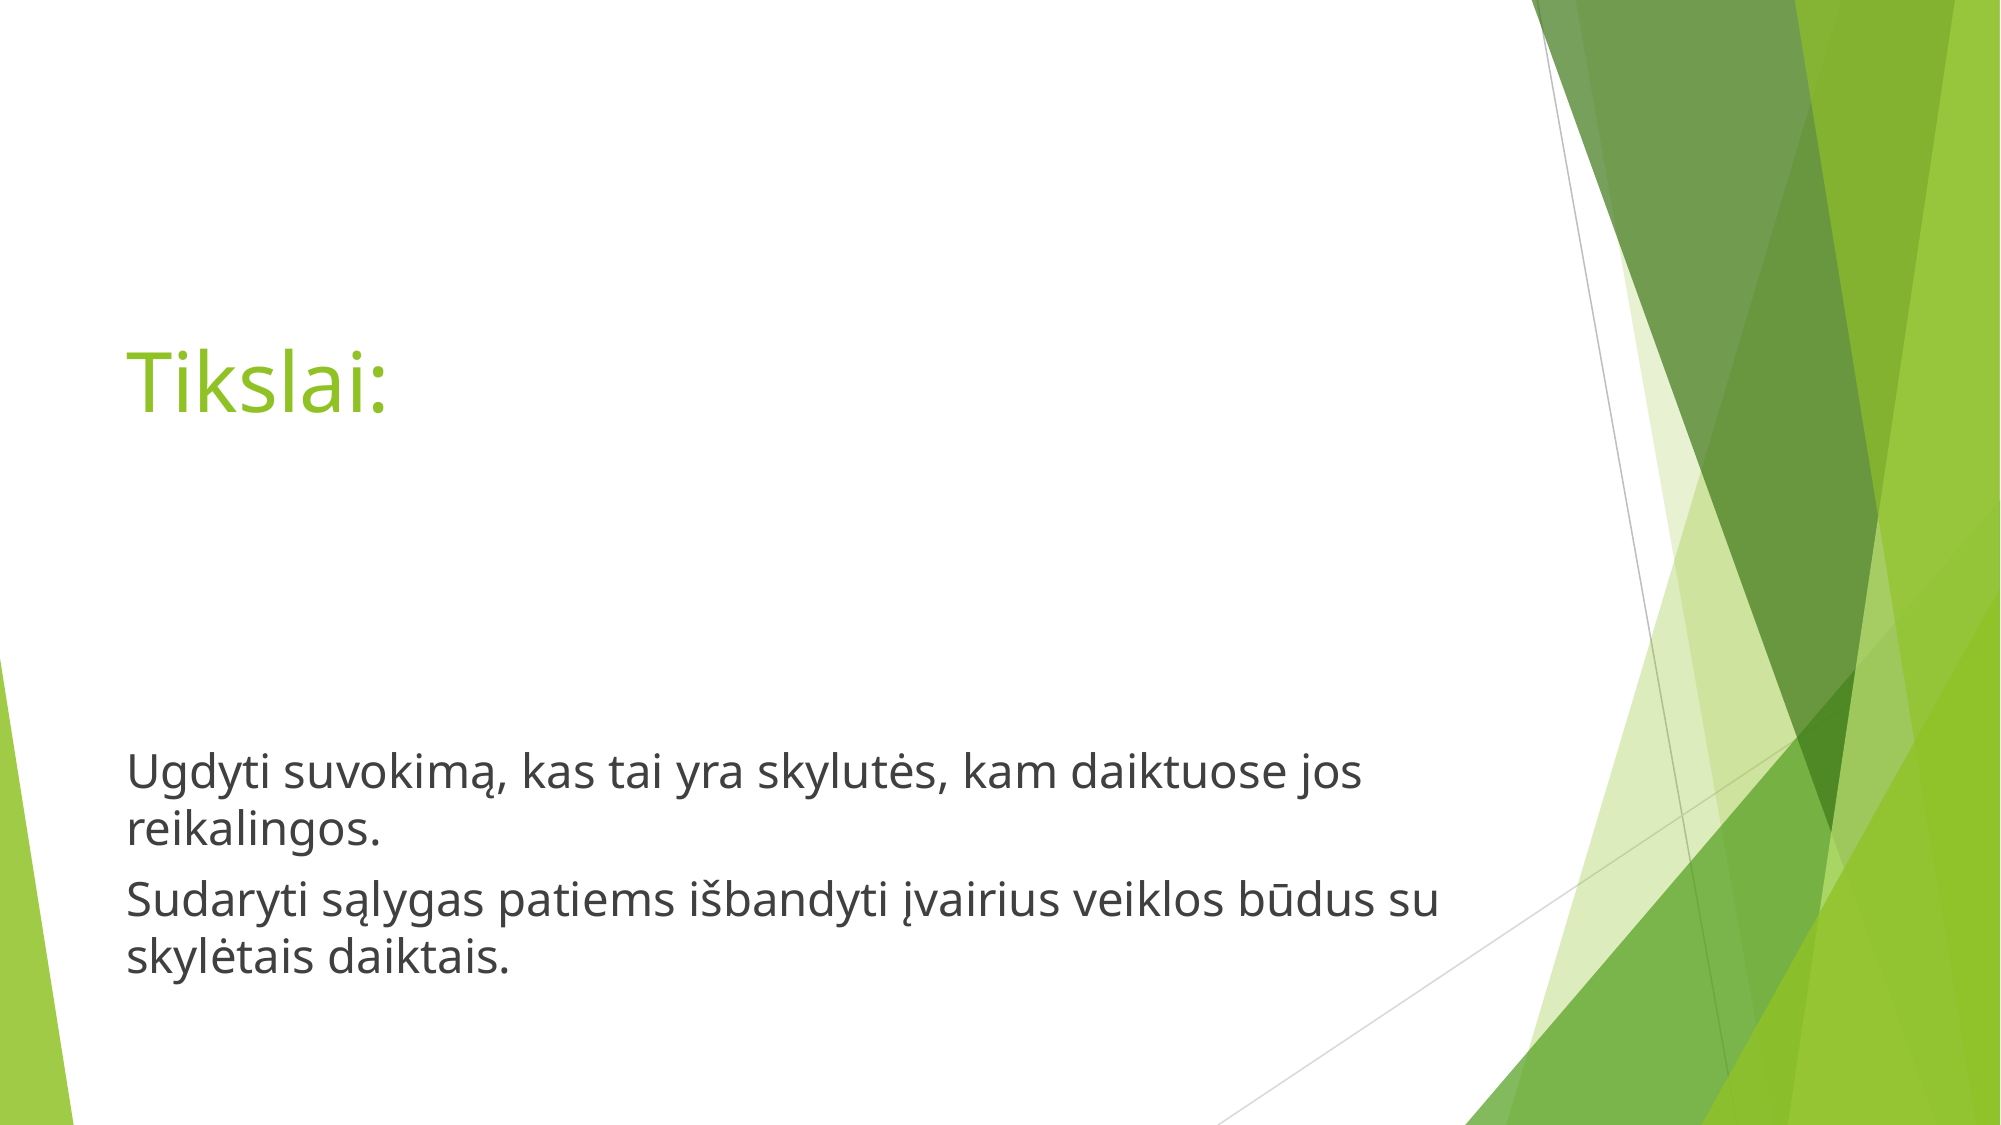

# Tikslai:
Ugdyti suvokimą, kas tai yra skylutės, kam daiktuose jos reikalingos.
Sudaryti sąlygas patiems išbandyti įvairius veiklos būdus su skylėtais daiktais.